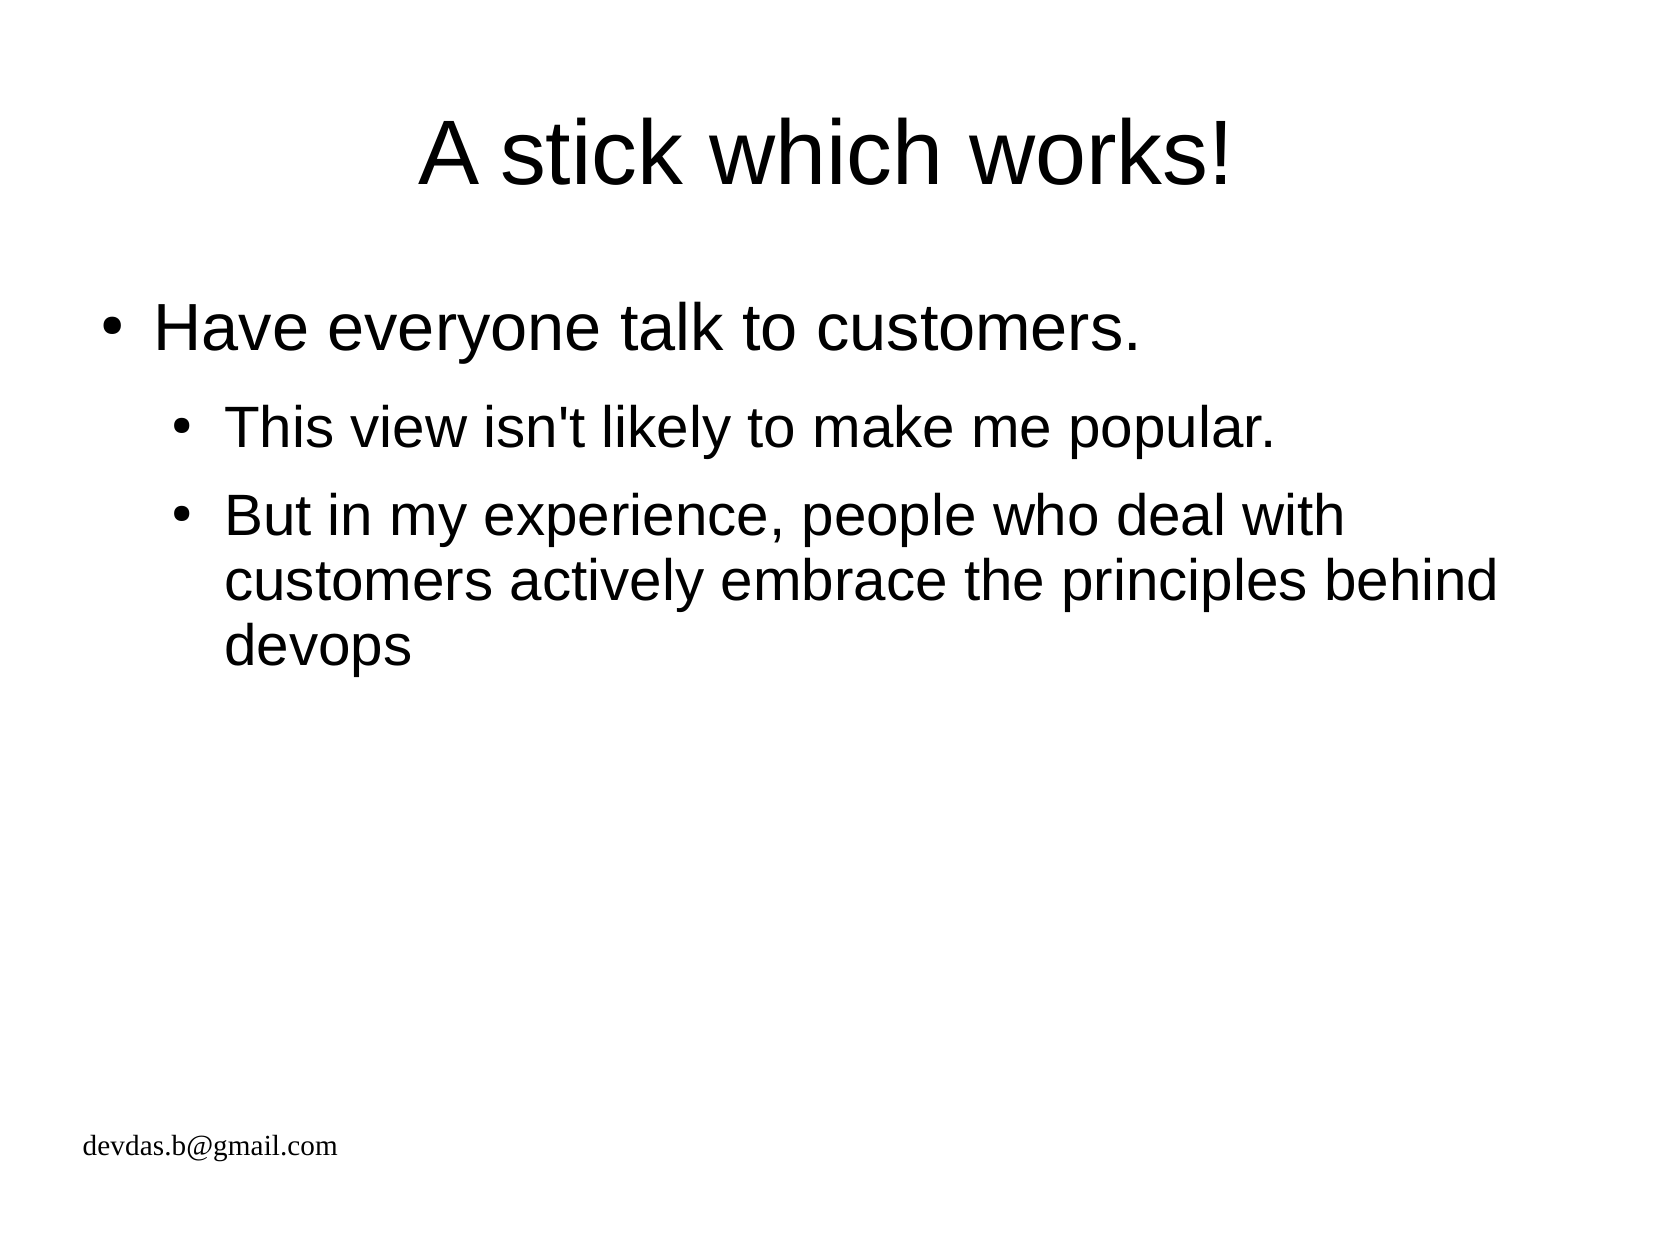

# A stick which works!
Have everyone talk to customers.
This view isn't likely to make me popular.
But in my experience, people who deal with customers actively embrace the principles behind devops